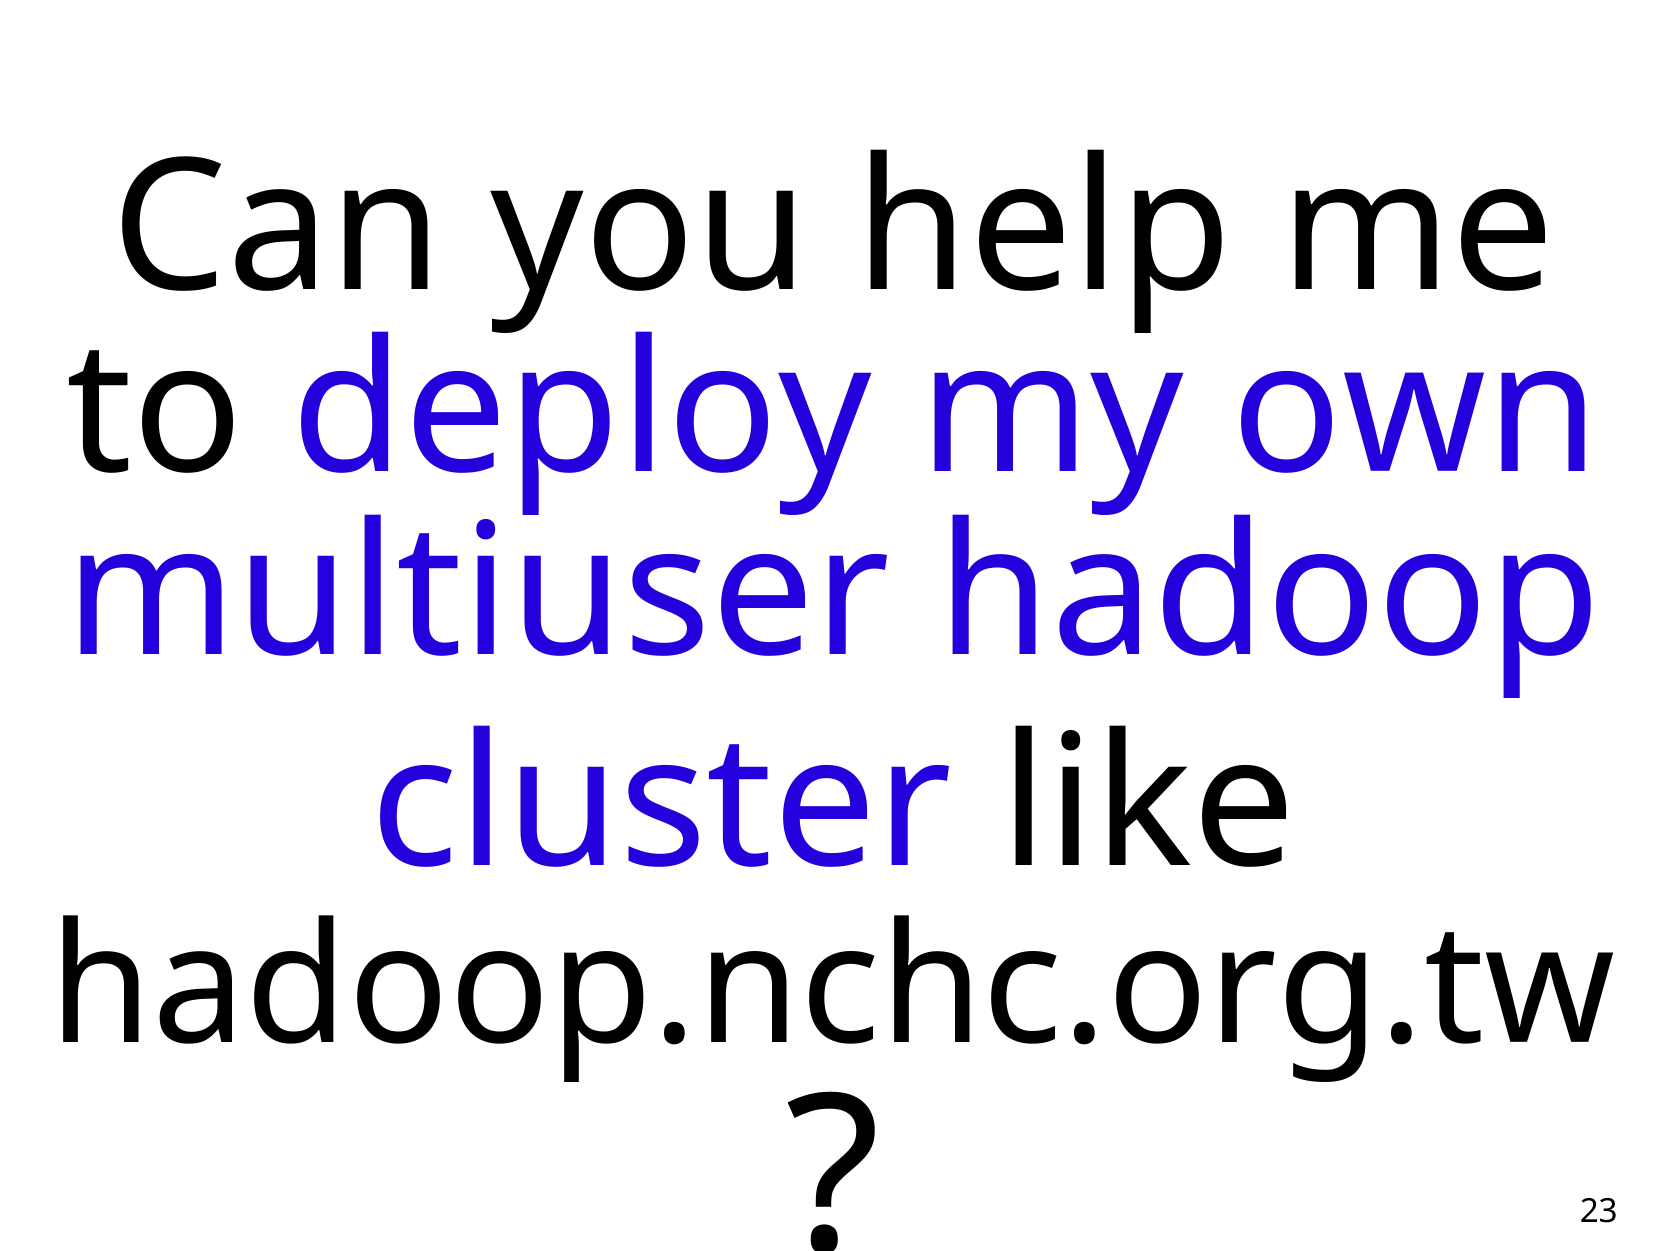

Can you help me to deploy my own multiuser hadoop cluster like hadoop.nchc.org.tw?
23